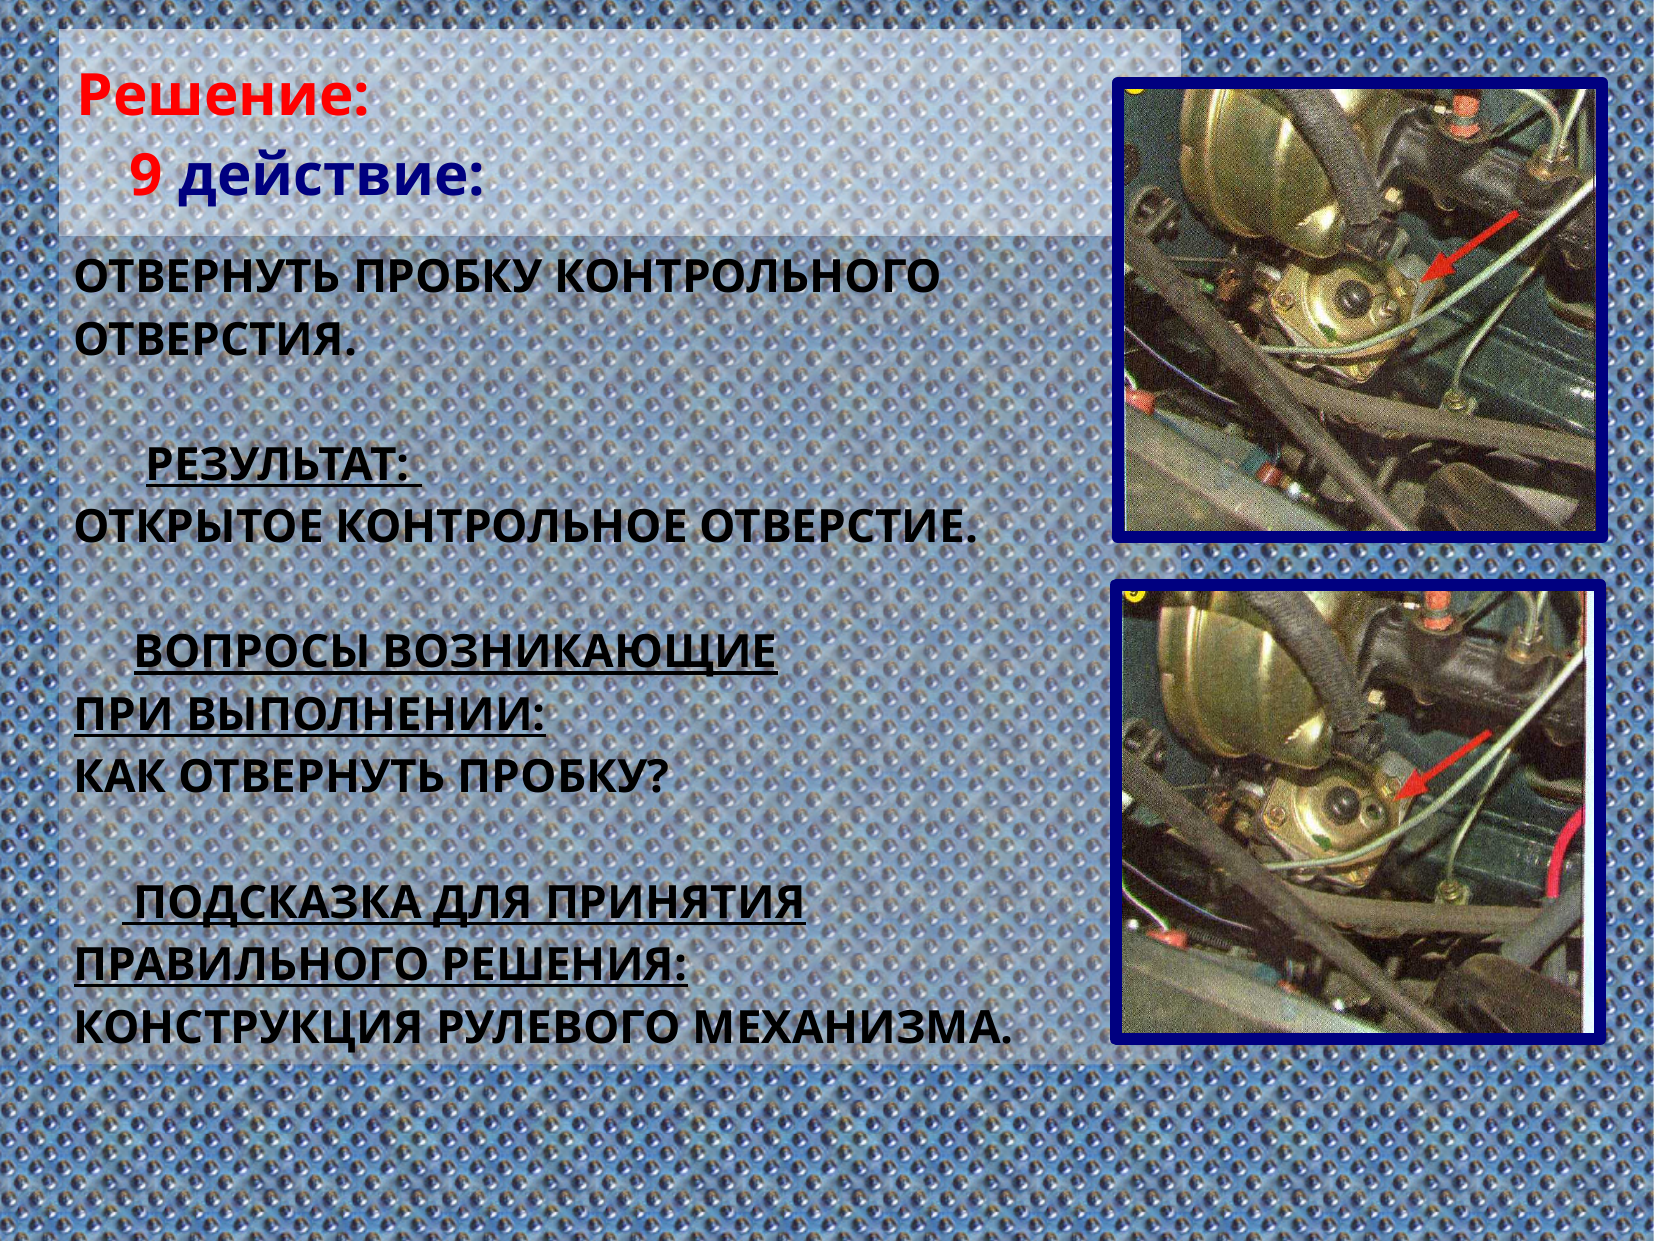

# Решение: 9 действие:
ОТВЕРНУТЬ ПРОБКУ КОНТРОЛЬНОГО ОТВЕРСТИЯ.
 РЕЗУЛЬТАТ:
ОТКРЫТОЕ КОНТРОЛЬНОЕ ОТВЕРСТИЕ.
 ВОПРОСЫ ВОЗНИКАЮЩИЕ ПРИ ВЫПОЛНЕНИИ:
КАК ОТВЕРНУТЬ ПРОБКУ?
 ПОДСКАЗКА ДЛЯ ПРИНЯТИЯ ПРАВИЛЬНОГО РЕШЕНИЯ:
КОНСТРУКЦИЯ РУЛЕВОГО МЕХАНИЗМА.